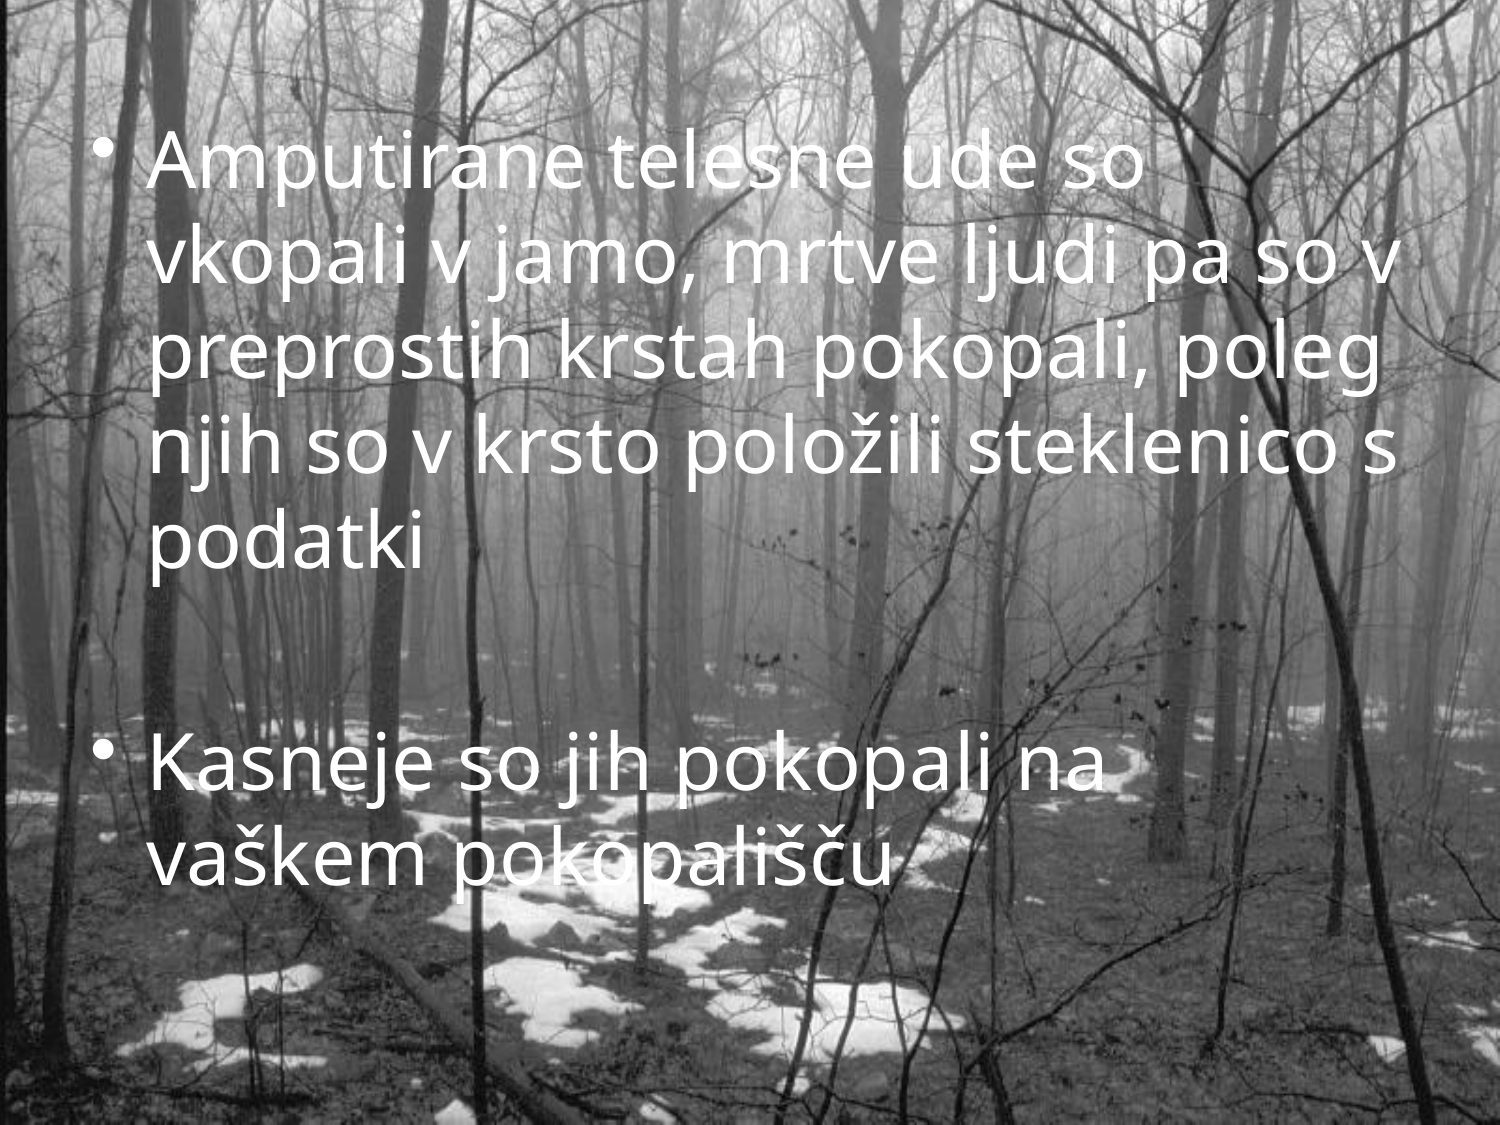

#
Amputirane telesne ude so vkopali v jamo, mrtve ljudi pa so v preprostih krstah pokopali, poleg njih so v krsto položili steklenico s podatki
Kasneje so jih pokopali na vaškem pokopališču